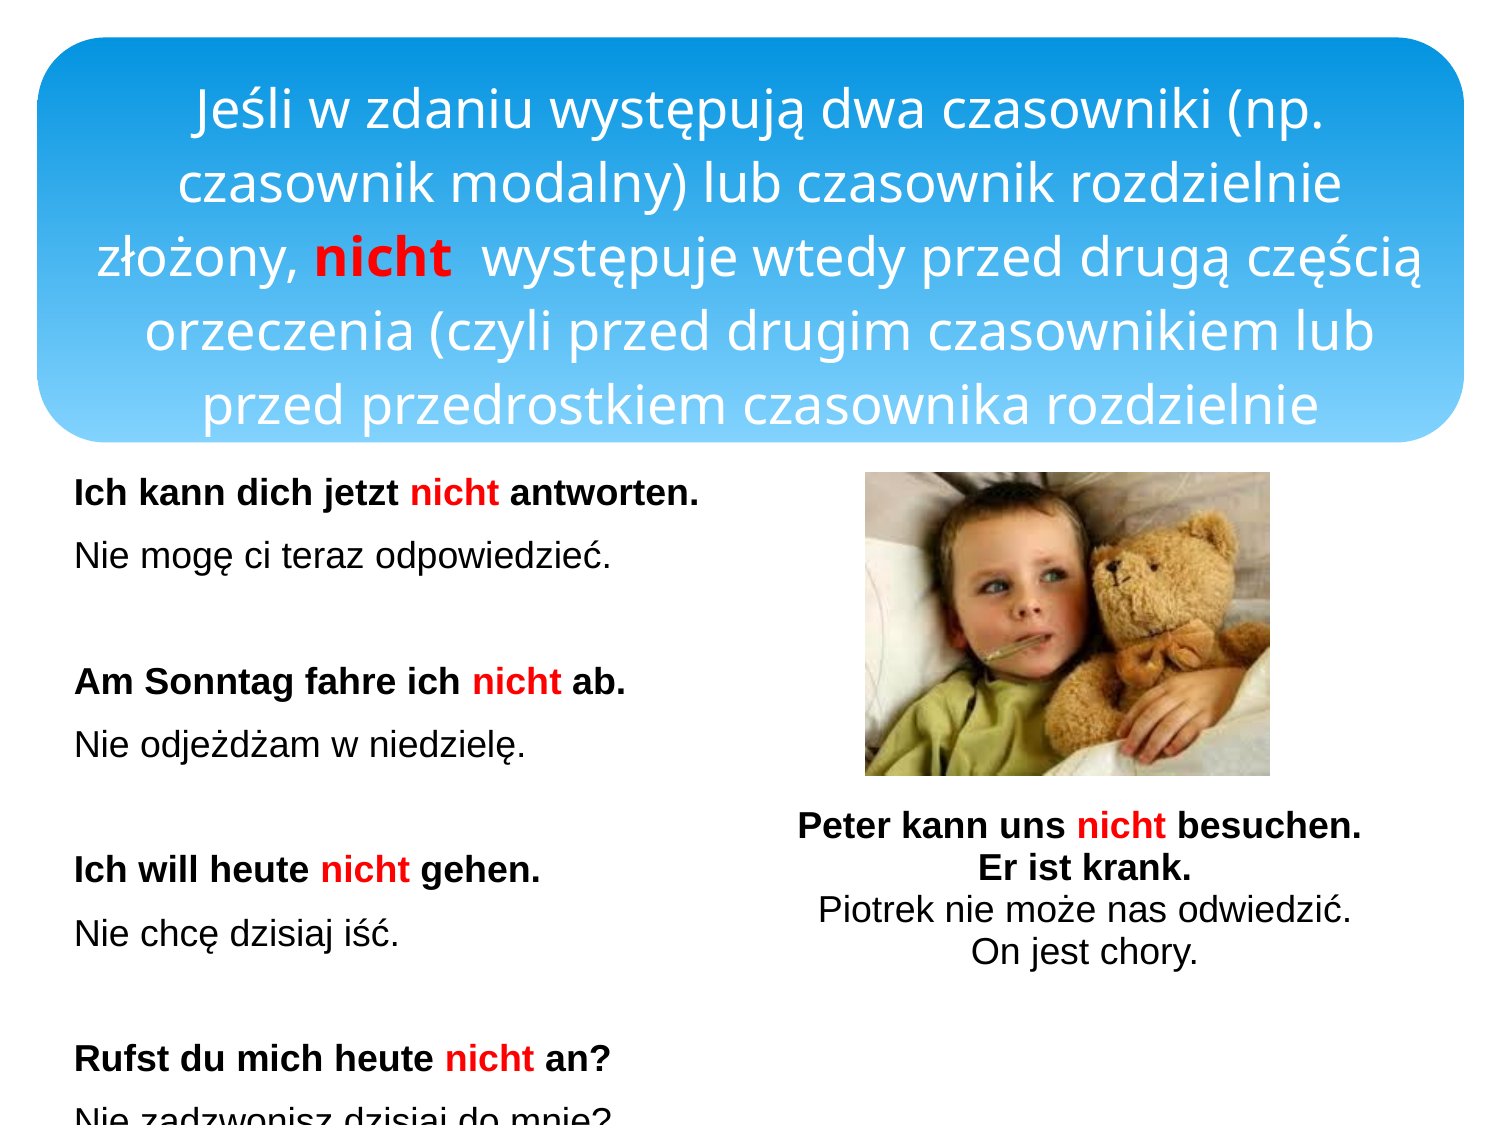

# Jeśli w zdaniu występują dwa czasowniki (np. czasownik modalny) lub czasownik rozdzielnie złożony, nicht występuje wtedy przed drugą częścią orzeczenia (czyli przed drugim czasownikiem lub przed przedrostkiem czasownika rozdzielnie złożonego).
Ich kann dich jetzt nicht antworten.
Nie mogę ci teraz odpowiedzieć.
Am Sonntag fahre ich nicht ab.
Nie odjeżdżam w niedzielę.
Ich will heute nicht gehen.
Nie chcę dzisiaj iść.
Rufst du mich heute nicht an?
Nie zadzwonisz dzisiaj do mnie?
Peter kann uns nicht besuchen.
Er ist krank.
Piotrek nie może nas odwiedzić.
On jest chory.